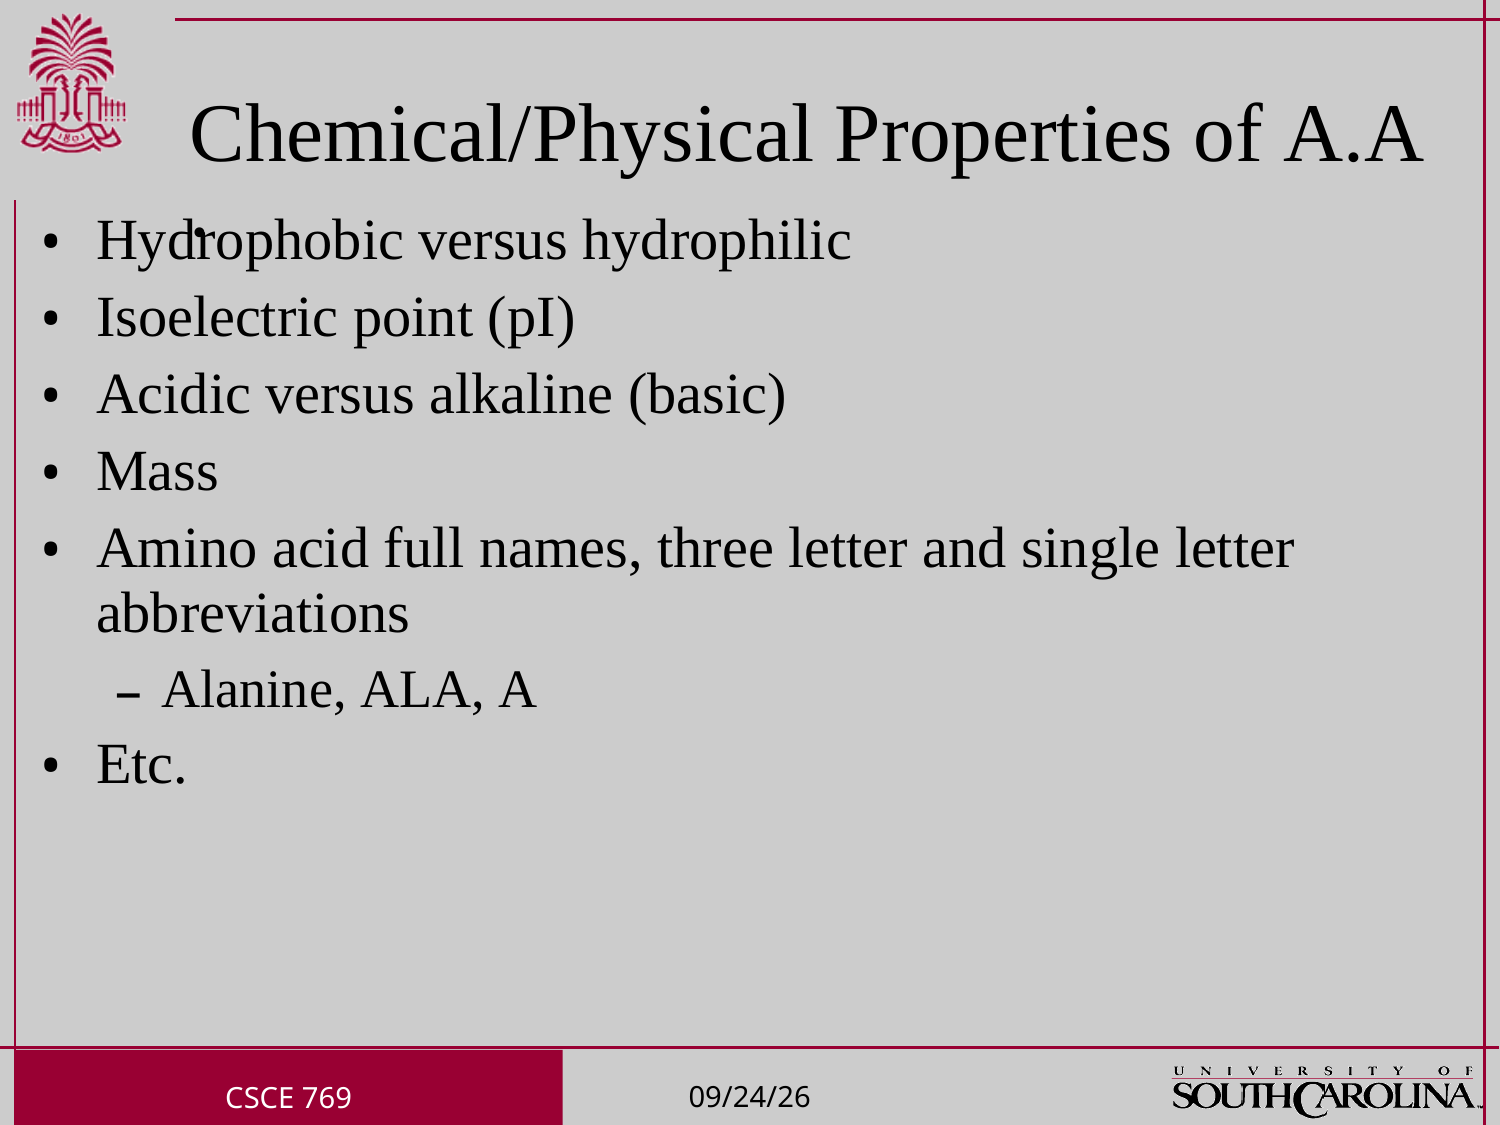

# Chemical/Physical Properties of A.A.
Hydrophobic versus hydrophilic
Isoelectric point (pI)
Acidic versus alkaline (basic)
Mass
Amino acid full names, three letter and single letter abbreviations
Alanine, ALA, A
Etc.